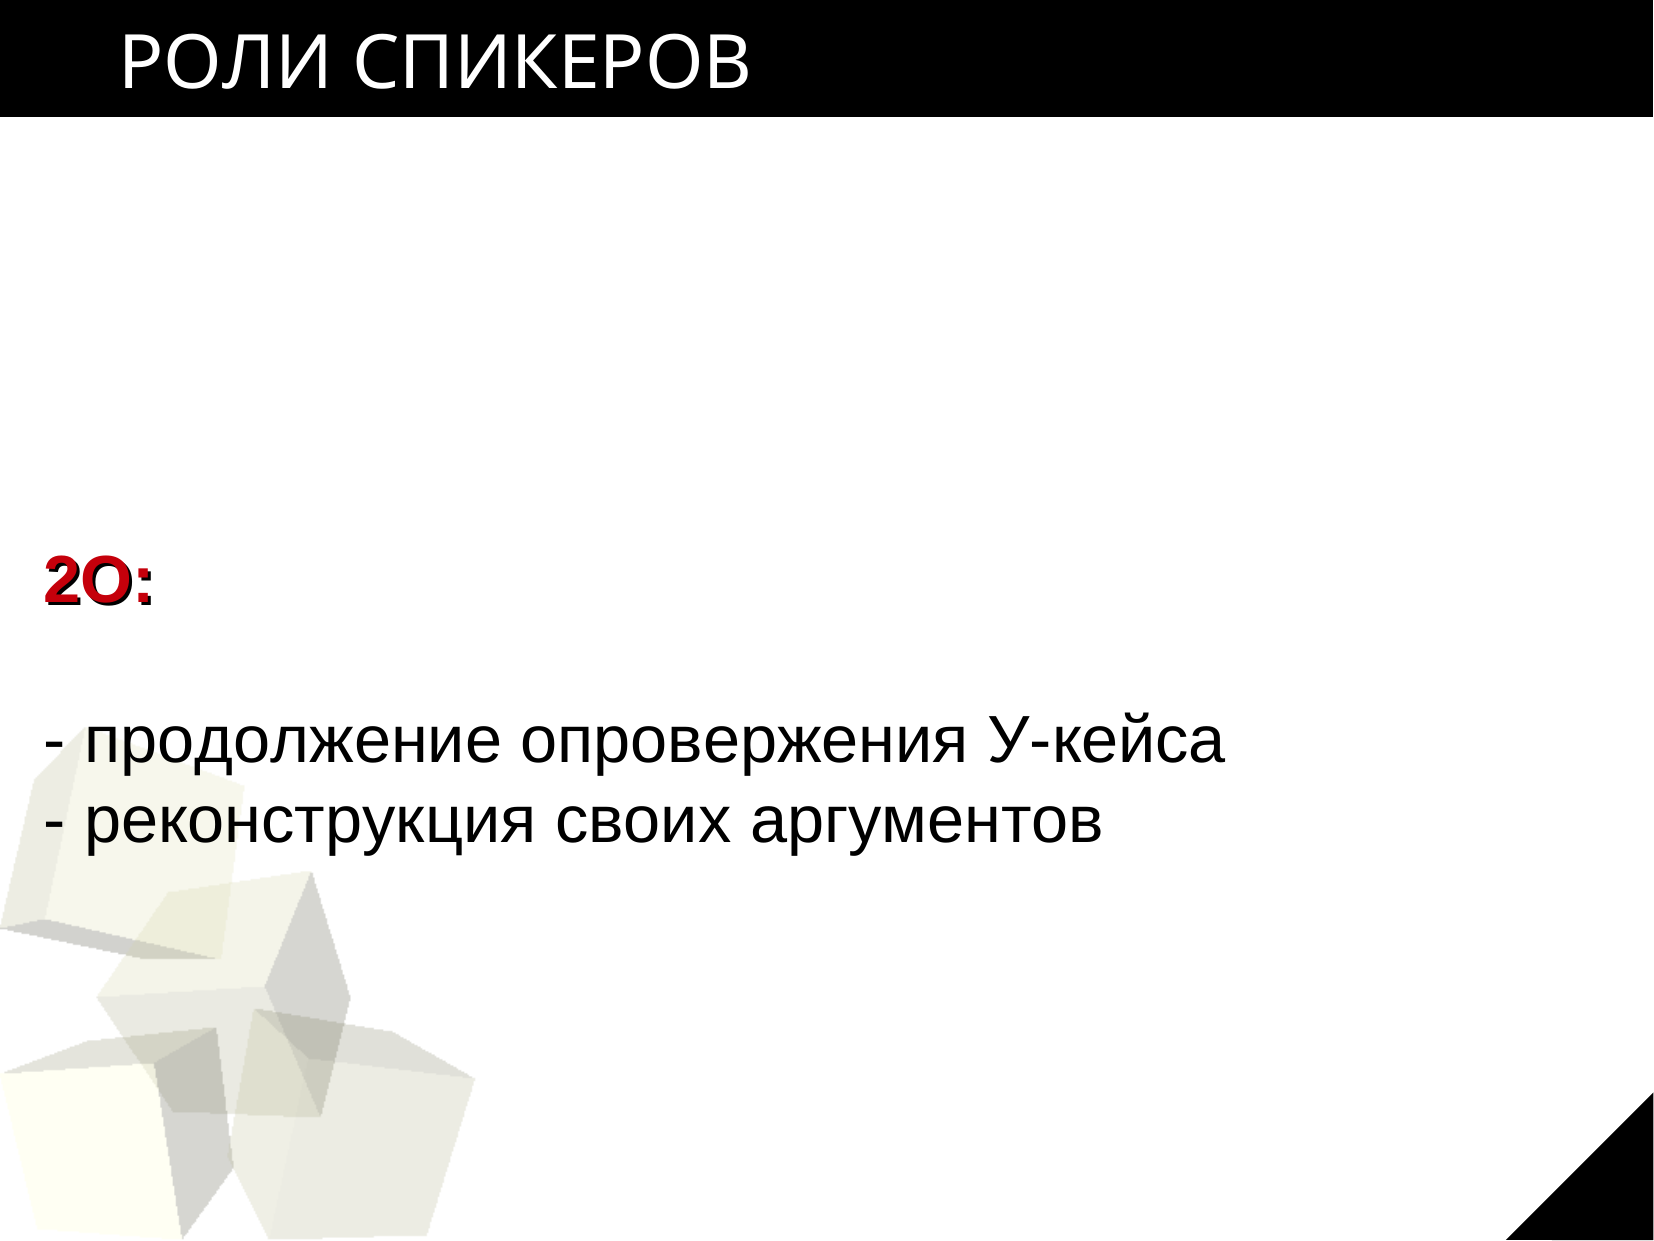

# РОЛИ СПИКЕРОВ
2О:
- продолжение опровержения У-кейса
- реконструкция своих аргументов